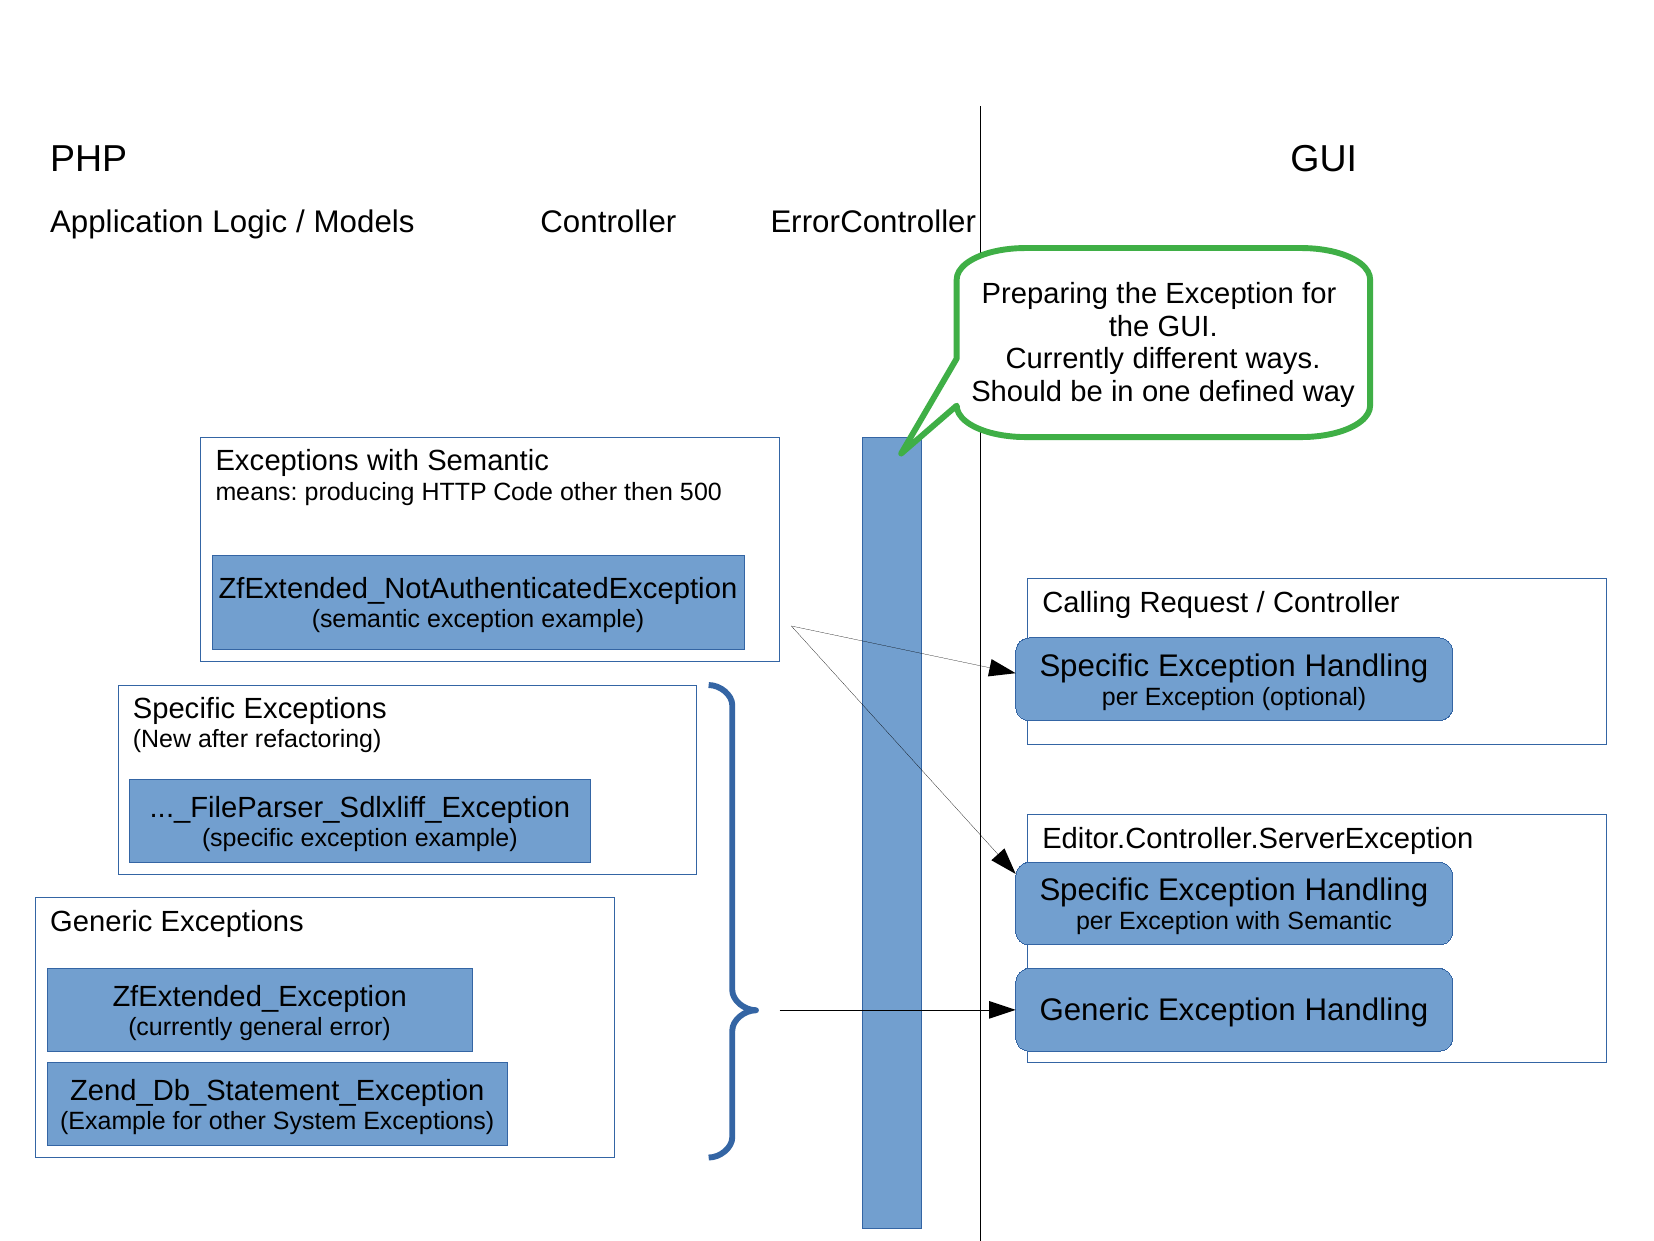

PHP
GUI
Application Logic / Models
Controller
ErrorController
Preparing the Exception for
the GUI.
Currently different ways.
Should be in one defined way
Exceptions with Semantic
means: producing HTTP Code other then 500
ZfExtended_NotAuthenticatedException
(semantic exception example)
Calling Request / Controller
Specific Exception Handling
per Exception (optional)
Specific Exceptions
(New after refactoring)
..._FileParser_Sdlxliff_Exception
(specific exception example)
Editor.Controller.ServerException
Specific Exception Handling
per Exception with Semantic
Generic Exceptions
ZfExtended_Exception
(currently general error)
Generic Exception Handling
Zend_Db_Statement_Exception
(Example for other System Exceptions)